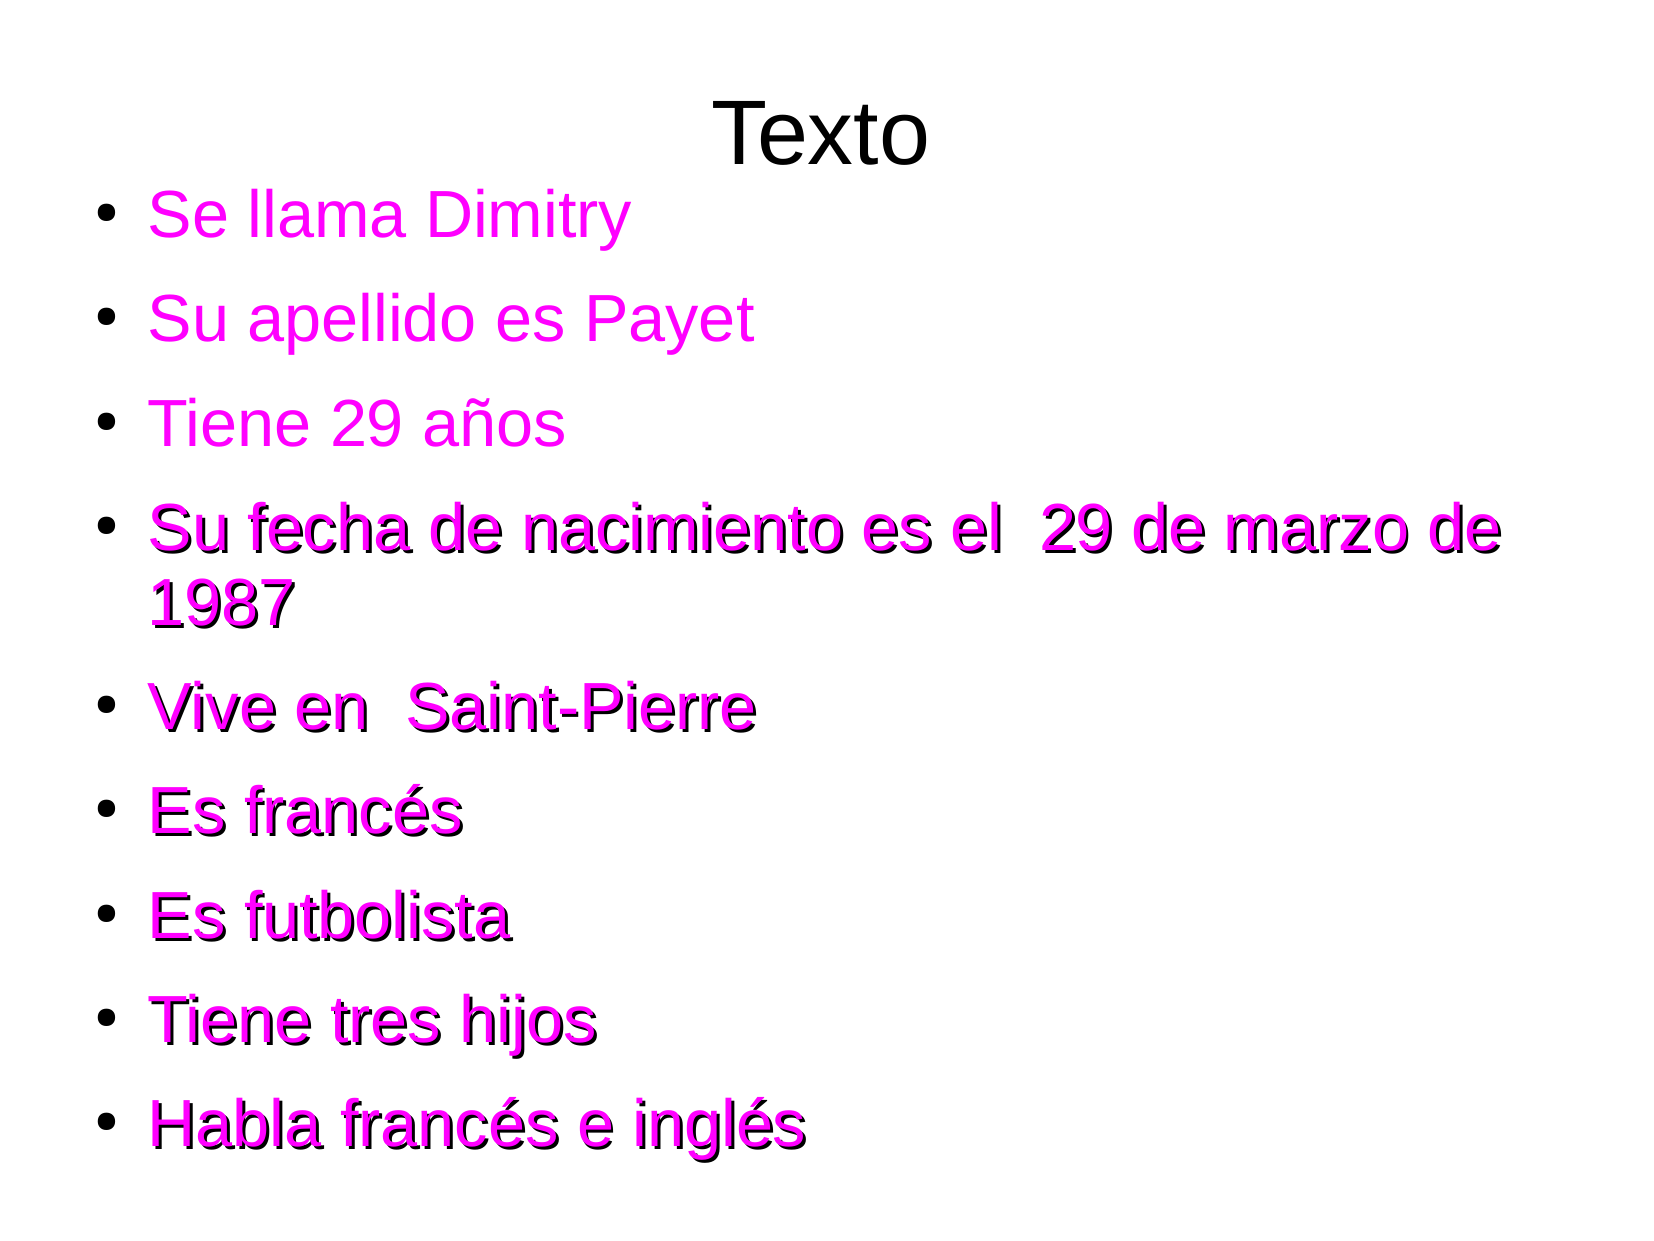

# Texto
Se llama Dimitry
Su apellido es Payet
Tiene 29 años
Su fecha de nacimiento es el 29 de marzo de 1987
Vive en Saint-Pierre
Es francés
Es futbolista
Tiene tres hijos
Habla francés e inglés